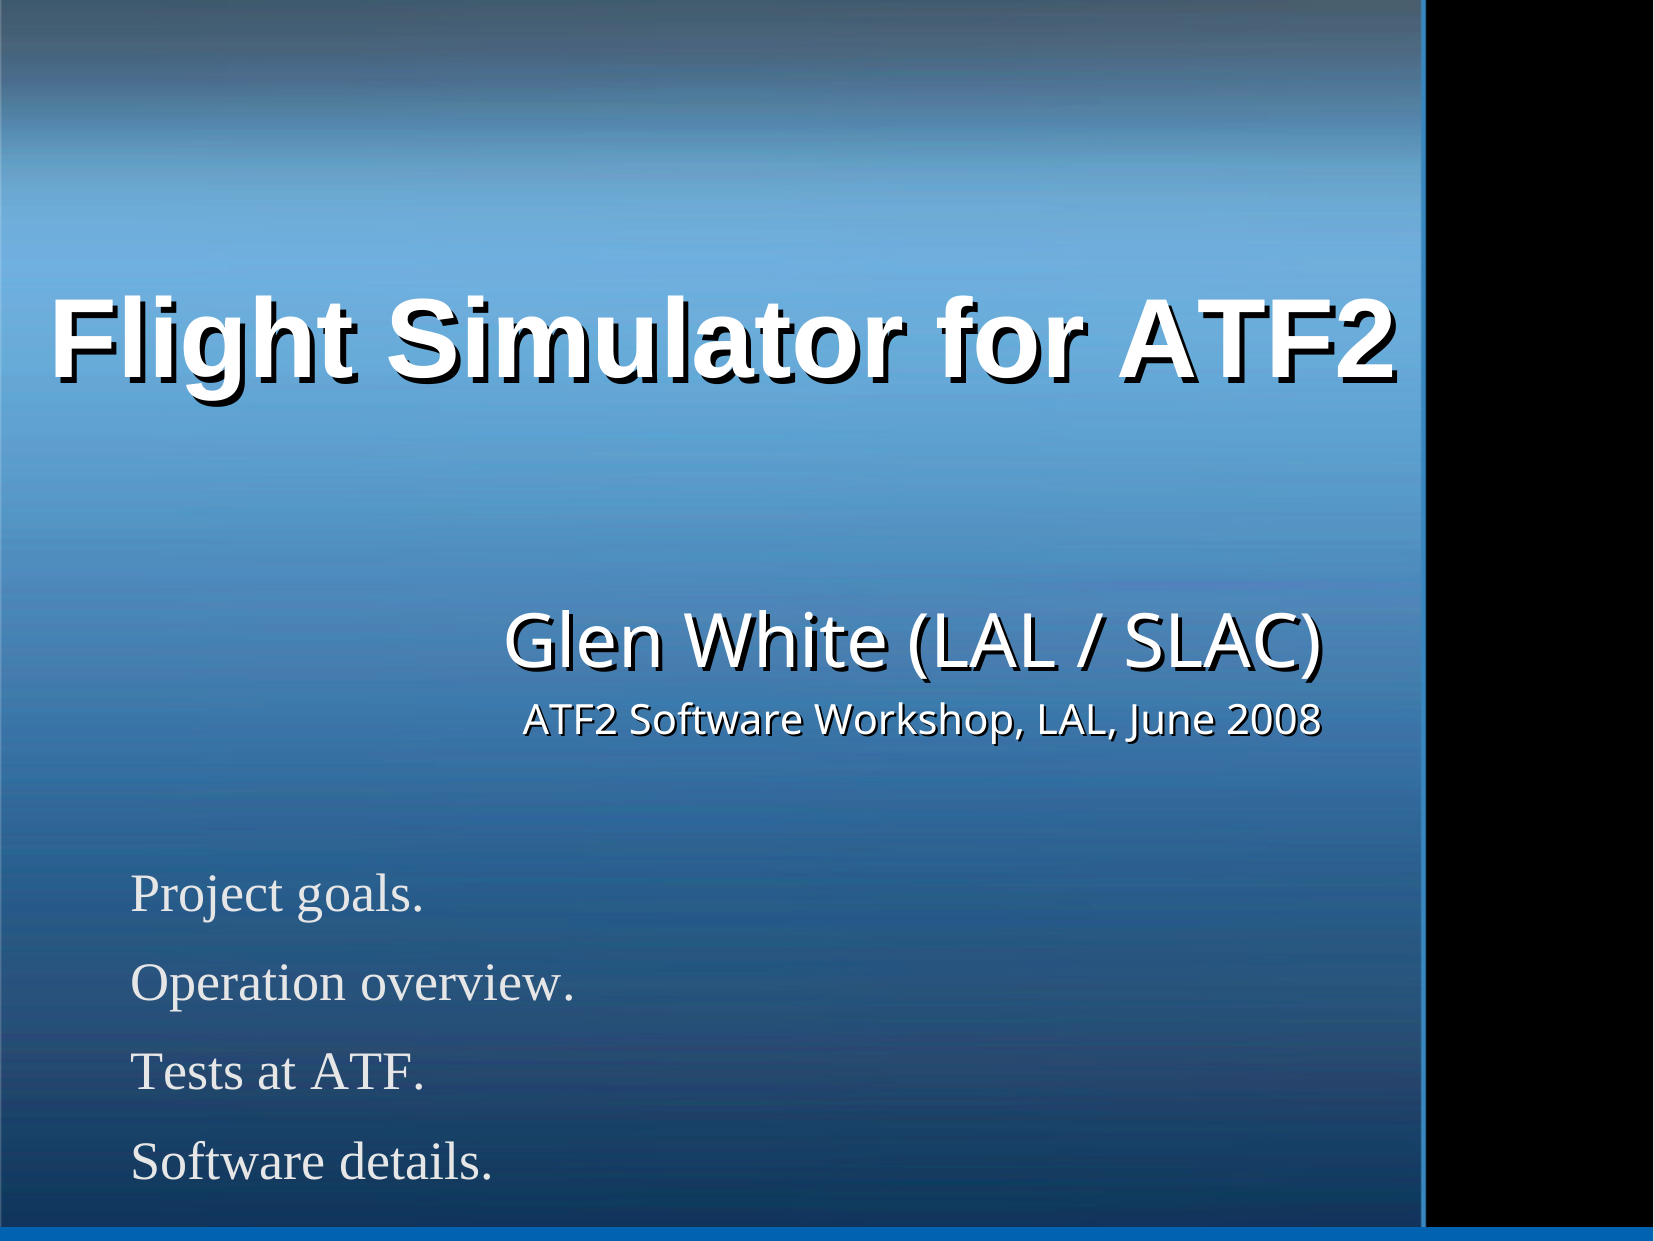

# Flight Simulator for ATF2
Glen White (LAL / SLAC)
ATF2 Software Workshop, LAL, June 2008
Project goals.
Operation overview.
Tests at ATF.
Software details.